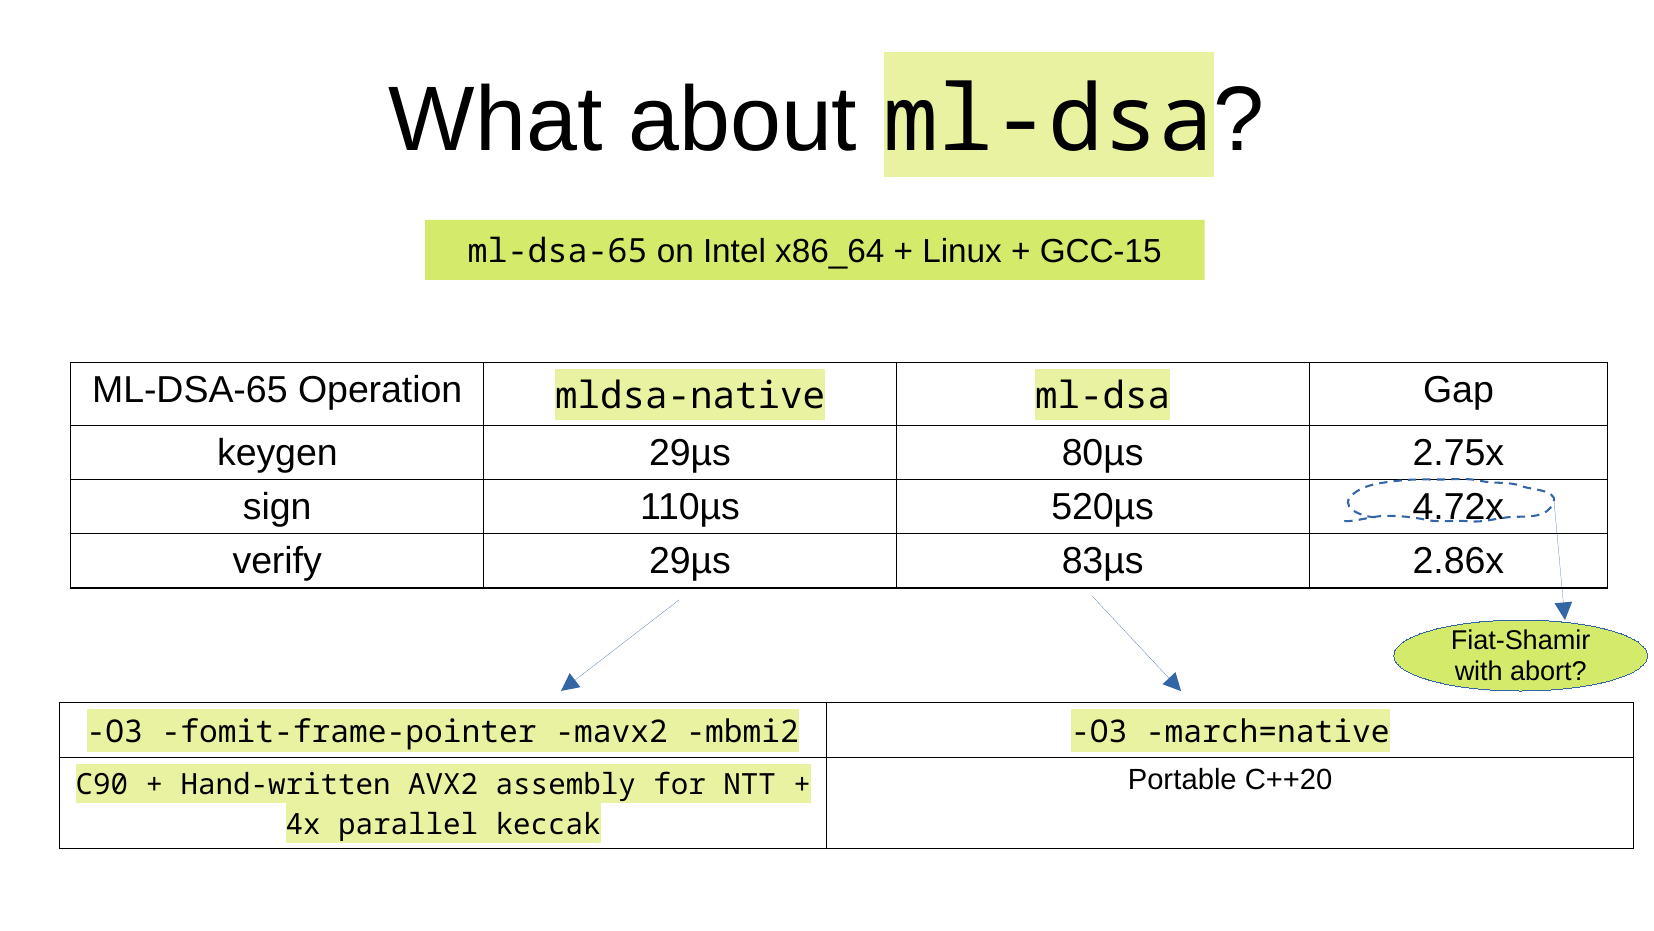

# What about ml-dsa?
ml-dsa-65 on Intel x86_64 + Linux + GCC-15
| ML-DSA-65 Operation | mldsa-native | ml-dsa | Gap |
| --- | --- | --- | --- |
| keygen | 29µs | 80µs | 2.75x |
| sign | 110µs | 520µs | 4.72x |
| verify | 29µs | 83µs | 2.86x |
Fiat-Shamir with abort?
| -O3 -fomit-frame-pointer -mavx2 -mbmi2 | -O3 -march=native |
| --- | --- |
| C90 + Hand-written AVX2 assembly for NTT + 4x parallel keccak | Portable C++20 |